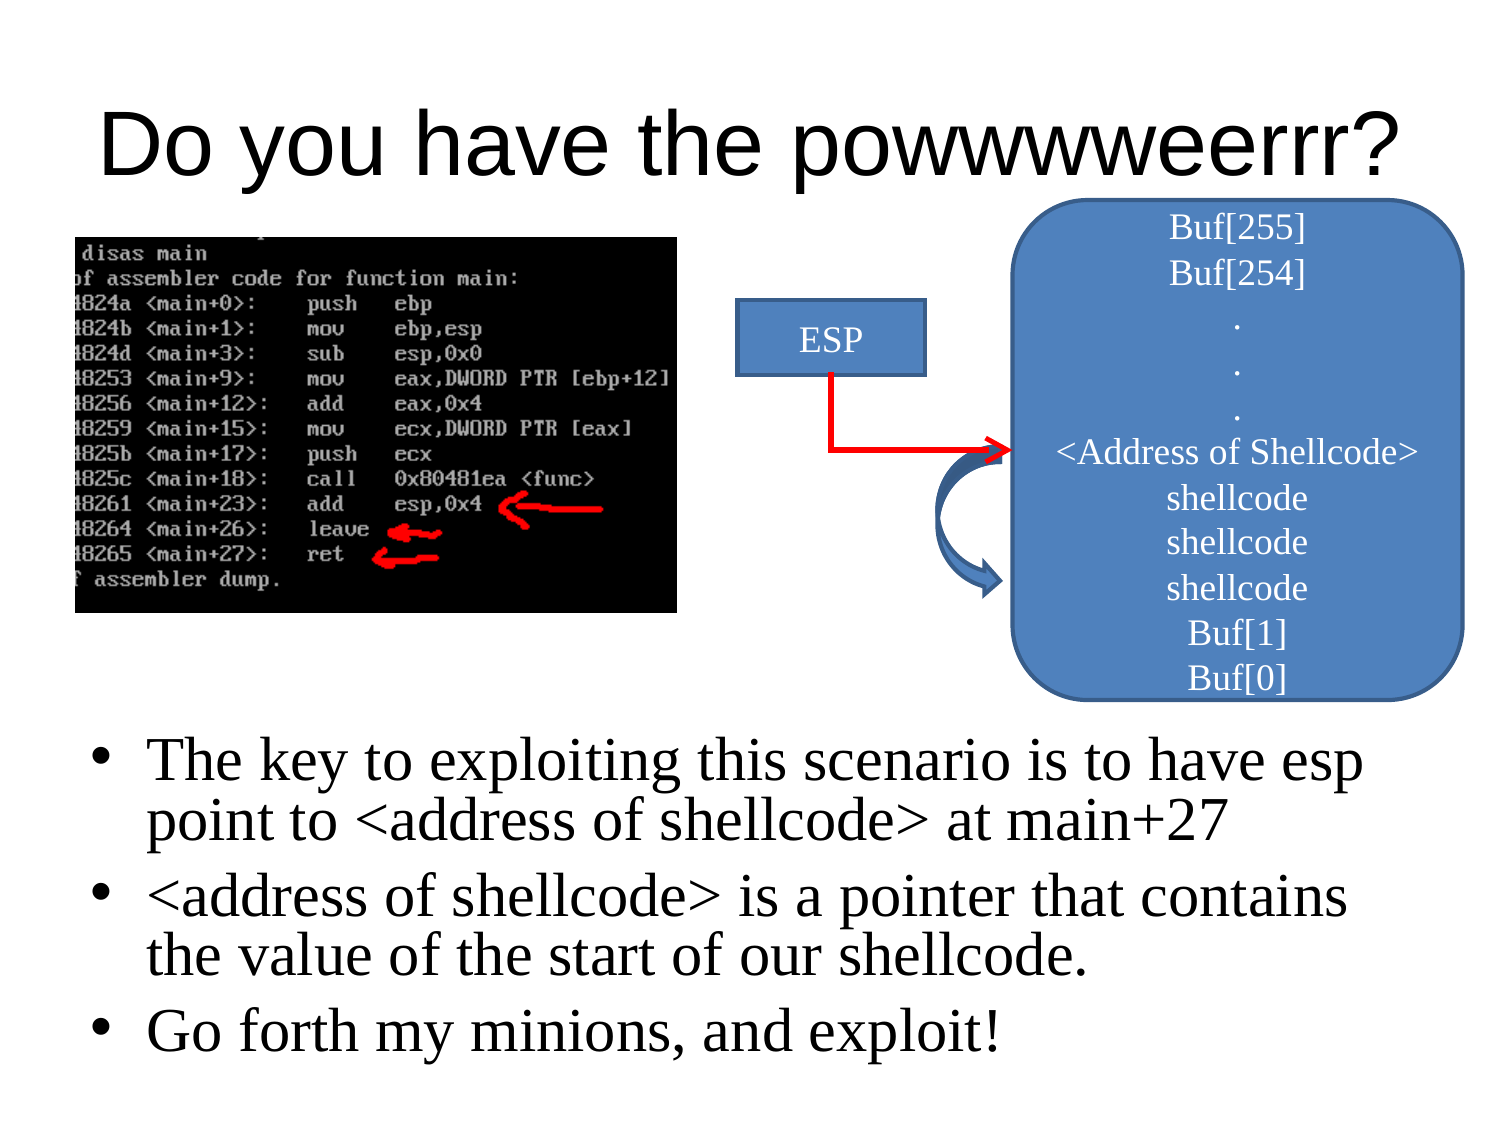

# Do you have the powwwweerrr?
Buf[255]
Buf[254]
.
.
.
<Address of Shellcode>
shellcode
shellcode
shellcode
Buf[1]
Buf[0]
ESP
The key to exploiting this scenario is to have esp point to <address of shellcode> at main+27
<address of shellcode> is a pointer that contains the value of the start of our shellcode.
Go forth my minions, and exploit!